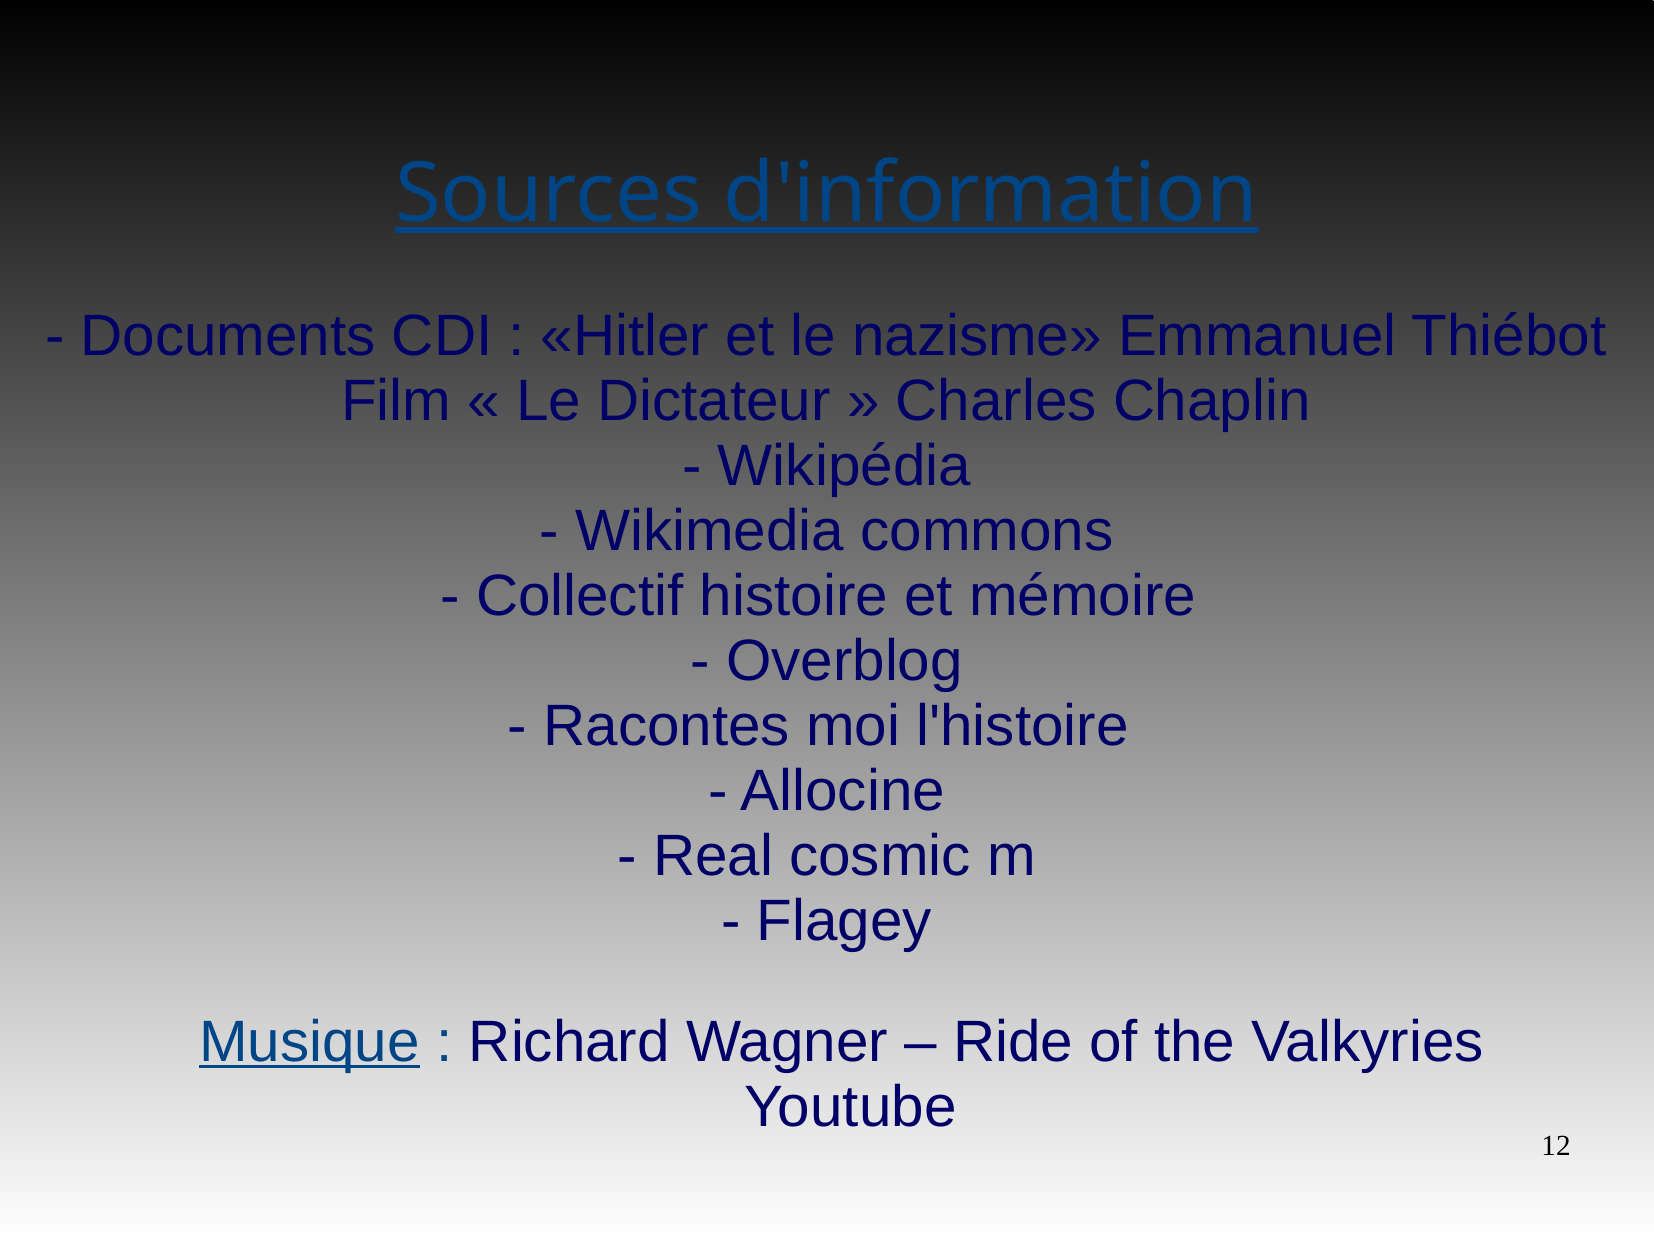

Sources d'information
- Documents CDI : «Hitler et le nazisme» Emmanuel Thiébot
Film « Le Dictateur » Charles Chaplin
- Wikipédia
- Wikimedia commons
- Collectif histoire et mémoire
- Overblog
- Racontes moi l'histoire
- Allocine
- Real cosmic m
- Flagey
Musique : Richard Wagner – Ride of the Valkyries Youtube
12